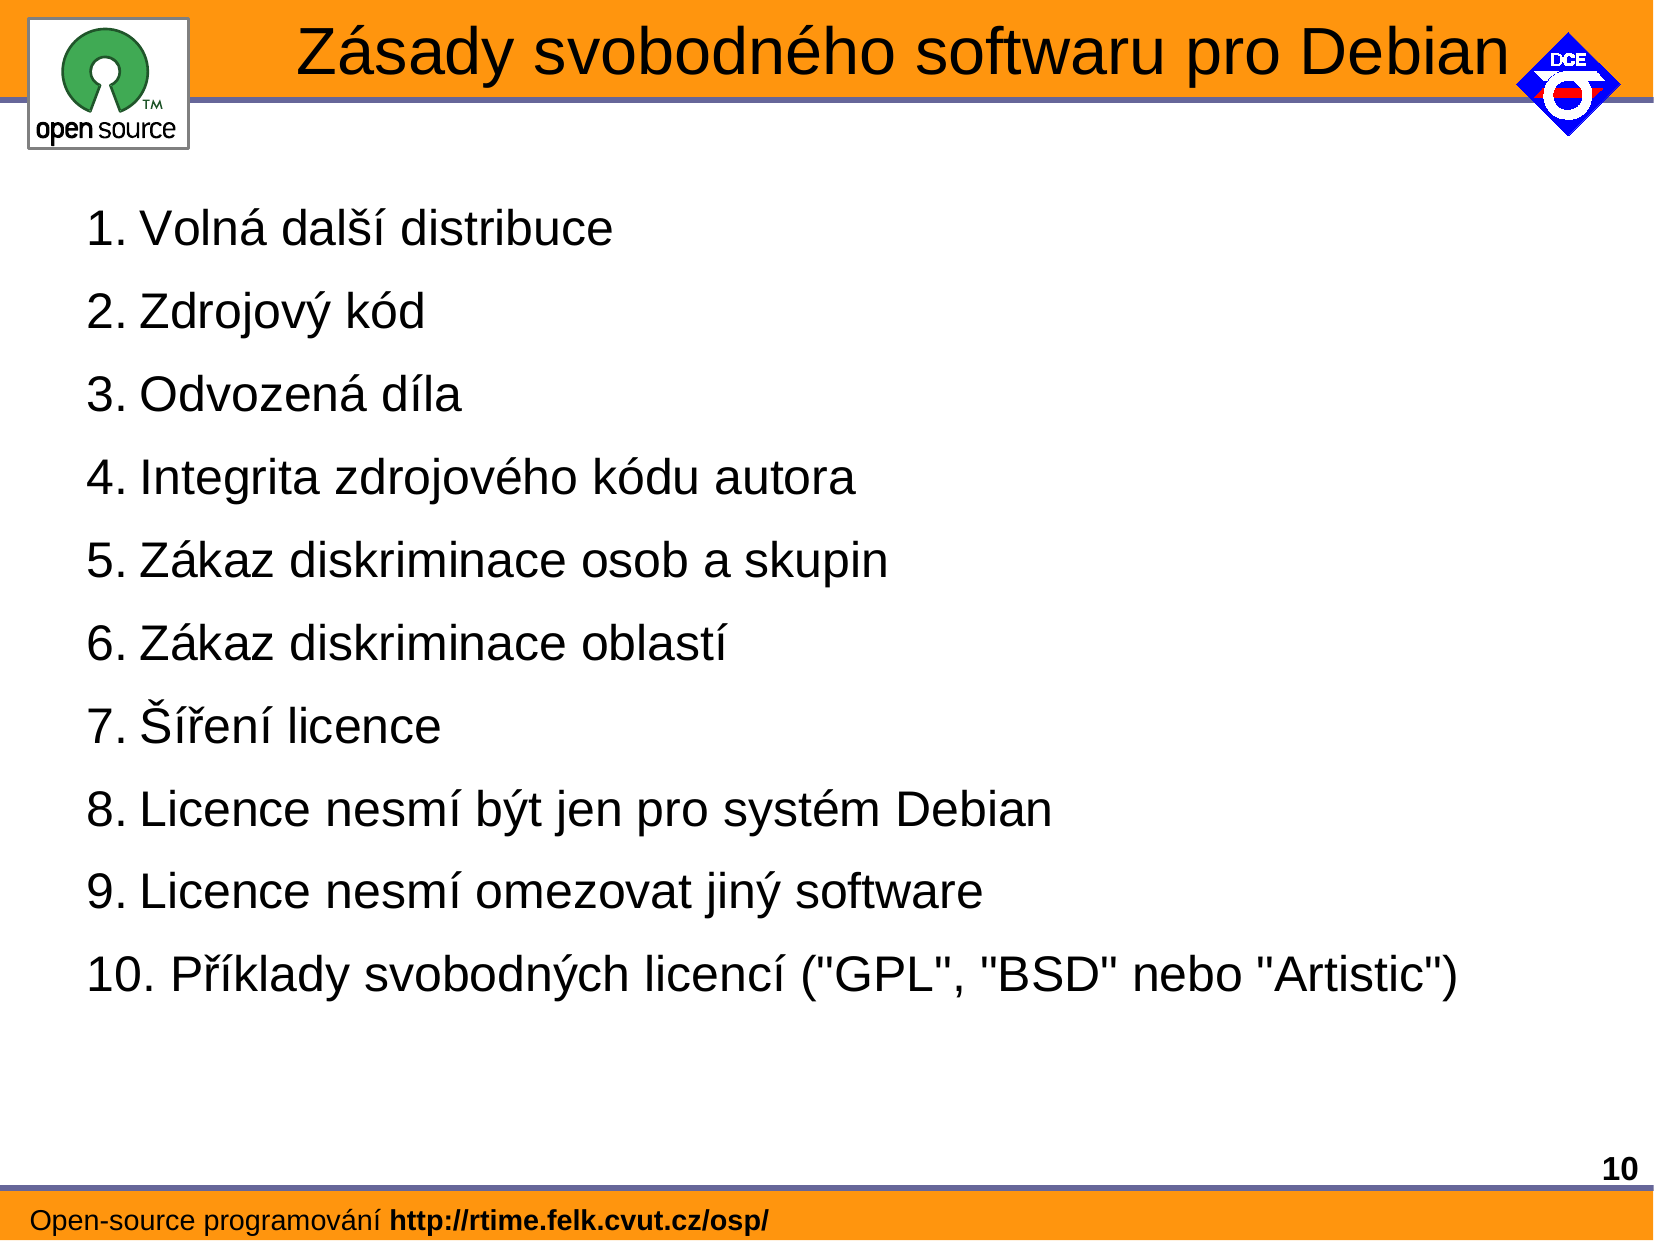

# Zásady svobodného softwaru pro Debian
Volná další distribuce
Zdrojový kód
Odvozená díla
Integrita zdrojového kódu autora
Zákaz diskriminace osob a skupin
Zákaz diskriminace oblastí
Šíření licence
Licence nesmí být jen pro systém Debian
Licence nesmí omezovat jiný software
 Příklady svobodných licencí ("GPL", "BSD" nebo "Artistic")